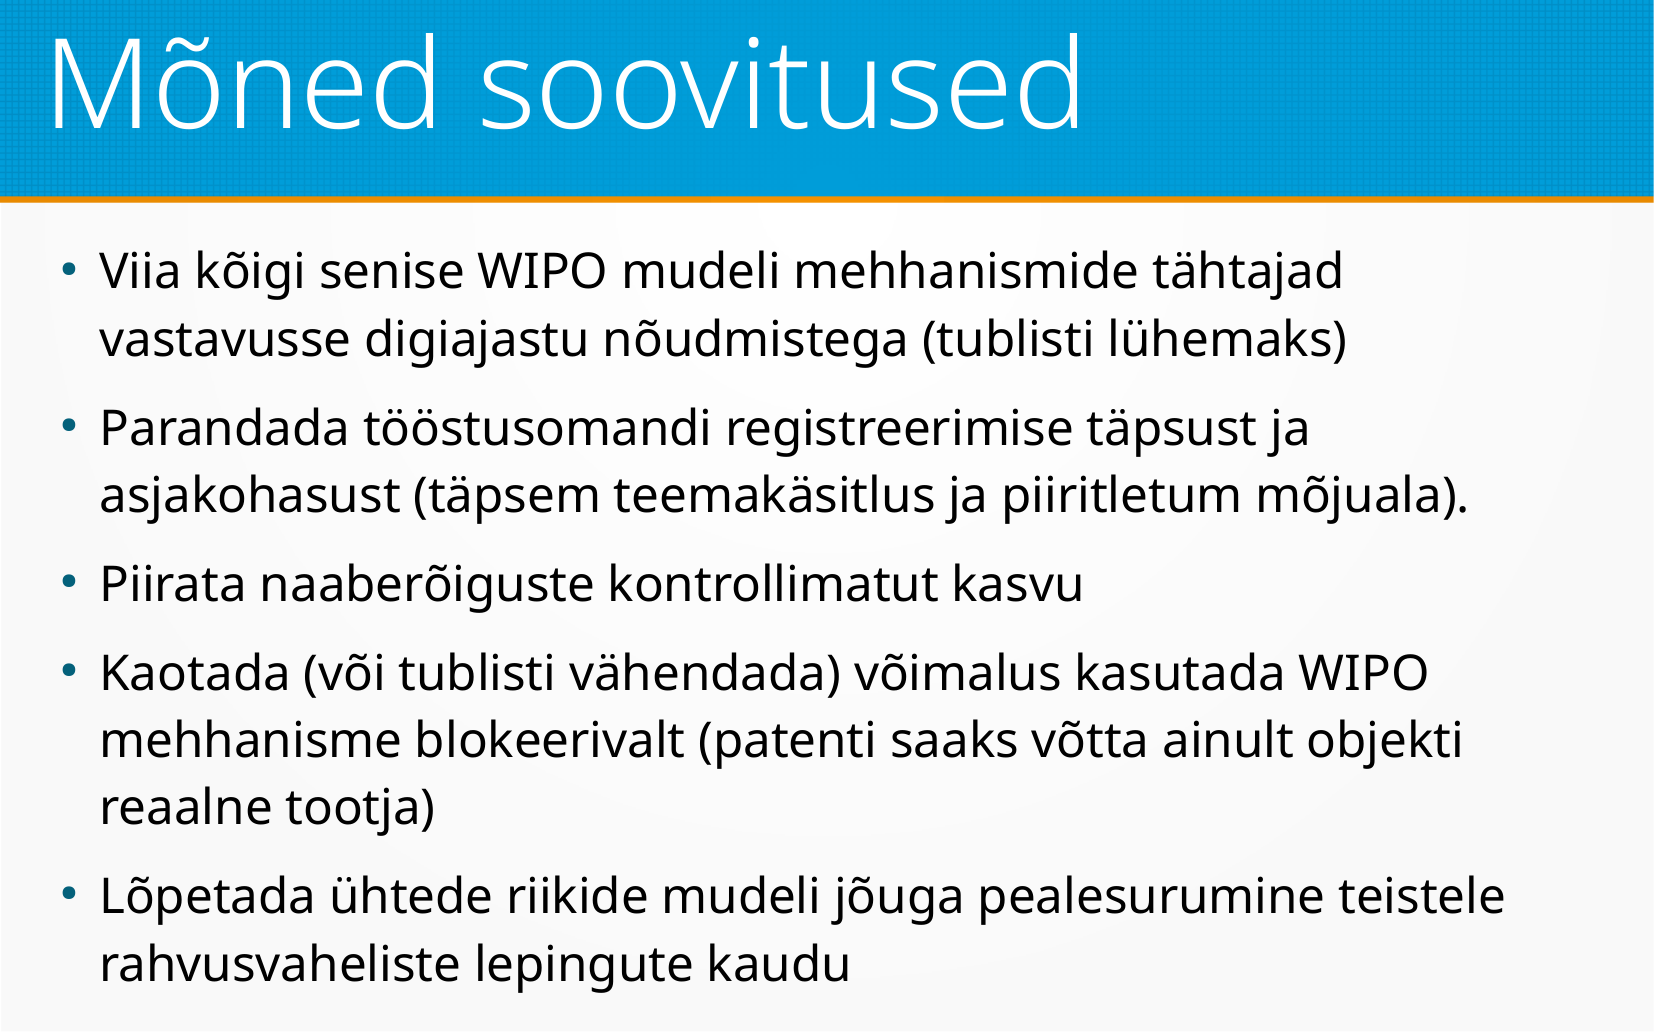

# Mõned soovitused
Viia kõigi senise WIPO mudeli mehhanismide tähtajad vastavusse digiajastu nõudmistega (tublisti lühemaks)
Parandada tööstusomandi registreerimise täpsust ja asjakohasust (täpsem teemakäsitlus ja piiritletum mõjuala).
Piirata naaberõiguste kontrollimatut kasvu
Kaotada (või tublisti vähendada) võimalus kasutada WIPO mehhanisme blokeerivalt (patenti saaks võtta ainult objekti reaalne tootja)
Lõpetada ühtede riikide mudeli jõuga pealesurumine teistele rahvusvaheliste lepingute kaudu